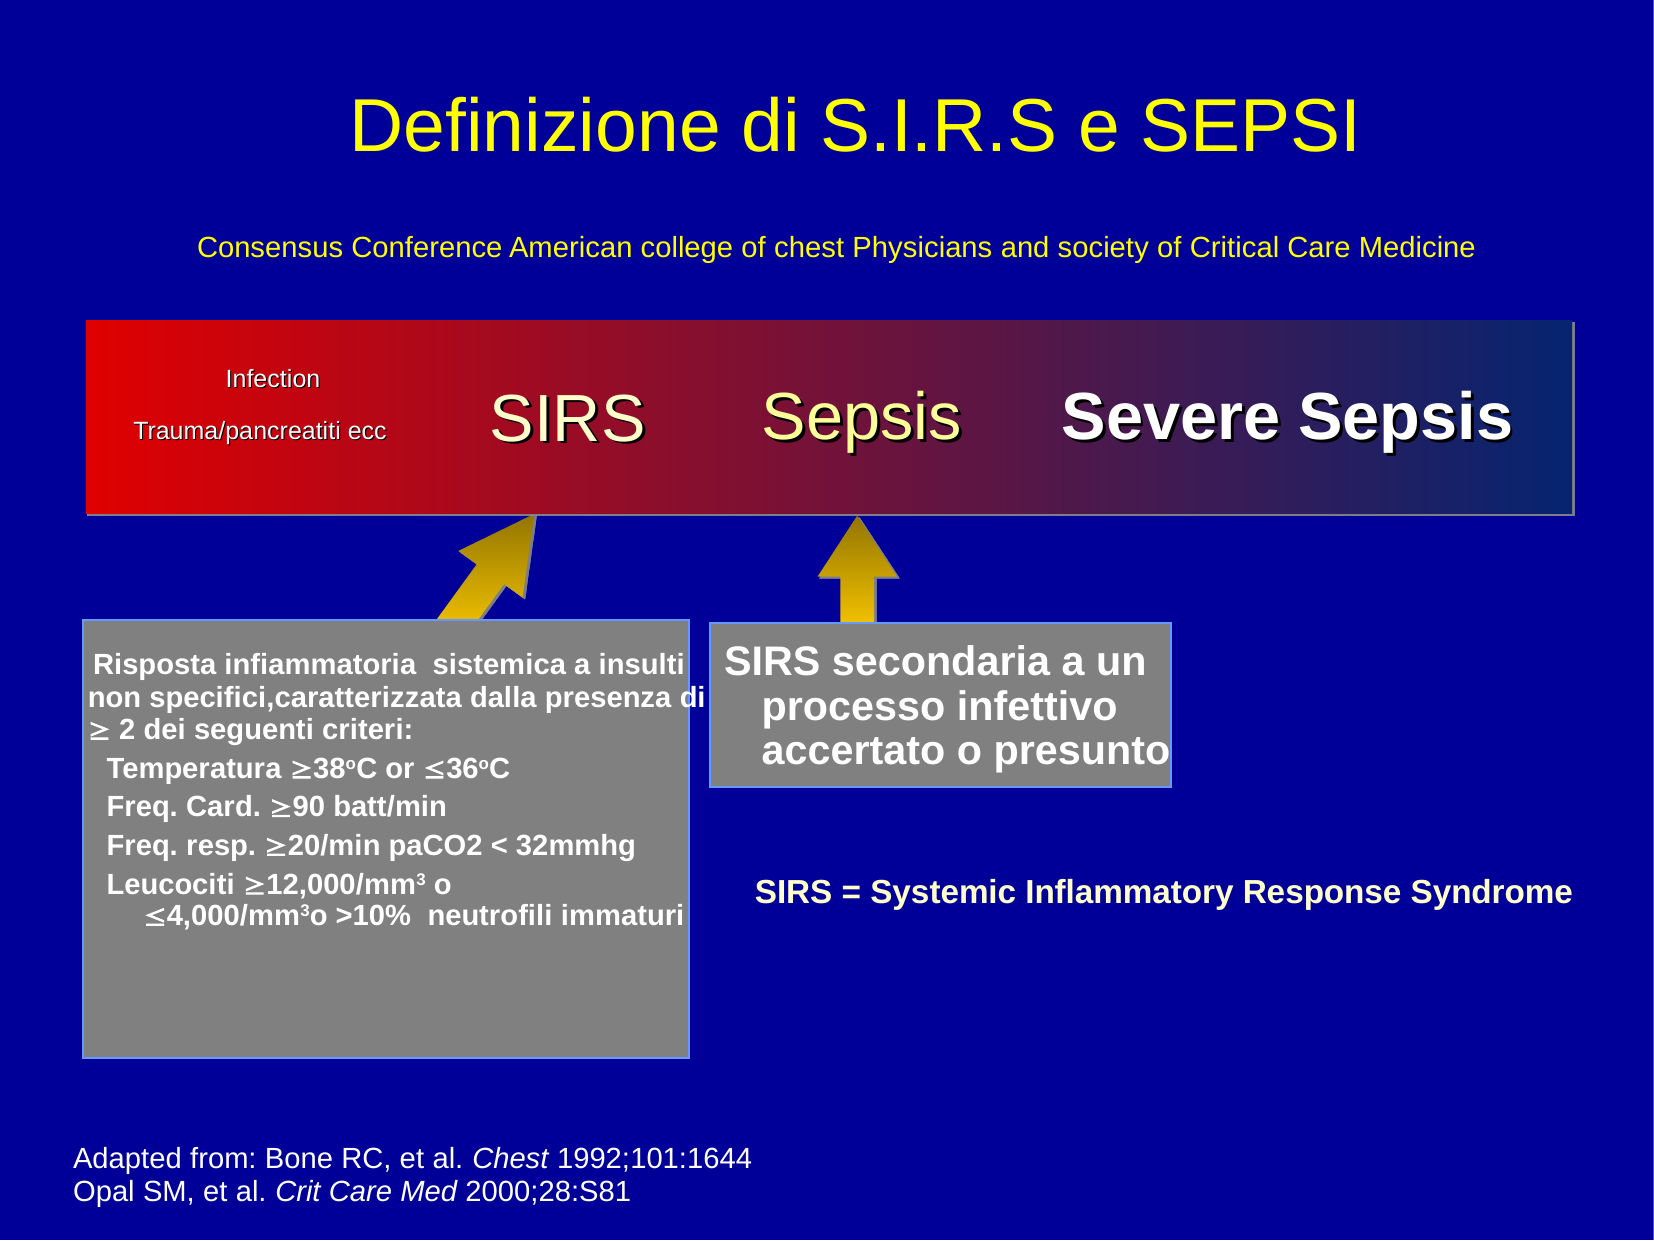

Definizione di S.I.R.S e SEPSI
Consensus Conference American college of chest Physicians and society of Critical Care Medicine
Infection
Trauma/pancreatiti ecc
Sepsis
Severe Sepsis
SIRS
 Risposta infiammatoria sistemica a insulti non specifici,caratterizzata dalla presenza di  2 dei seguenti criteri:
Temperatura 38oC or 36oC
Freq. Card. 90 batt/min
Freq. resp. 20/min paCO2 < 32mmhg
Leucociti 12,000/mm3 o
 4,000/mm3o >10% neutrofili immaturi
SIRS secondaria a un processo infettivo accertato o presunto
SIRS = Systemic Inflammatory Response Syndrome
Adapted from: Bone RC, et al. Chest 1992;101:1644
Opal SM, et al. Crit Care Med 2000;28:S81